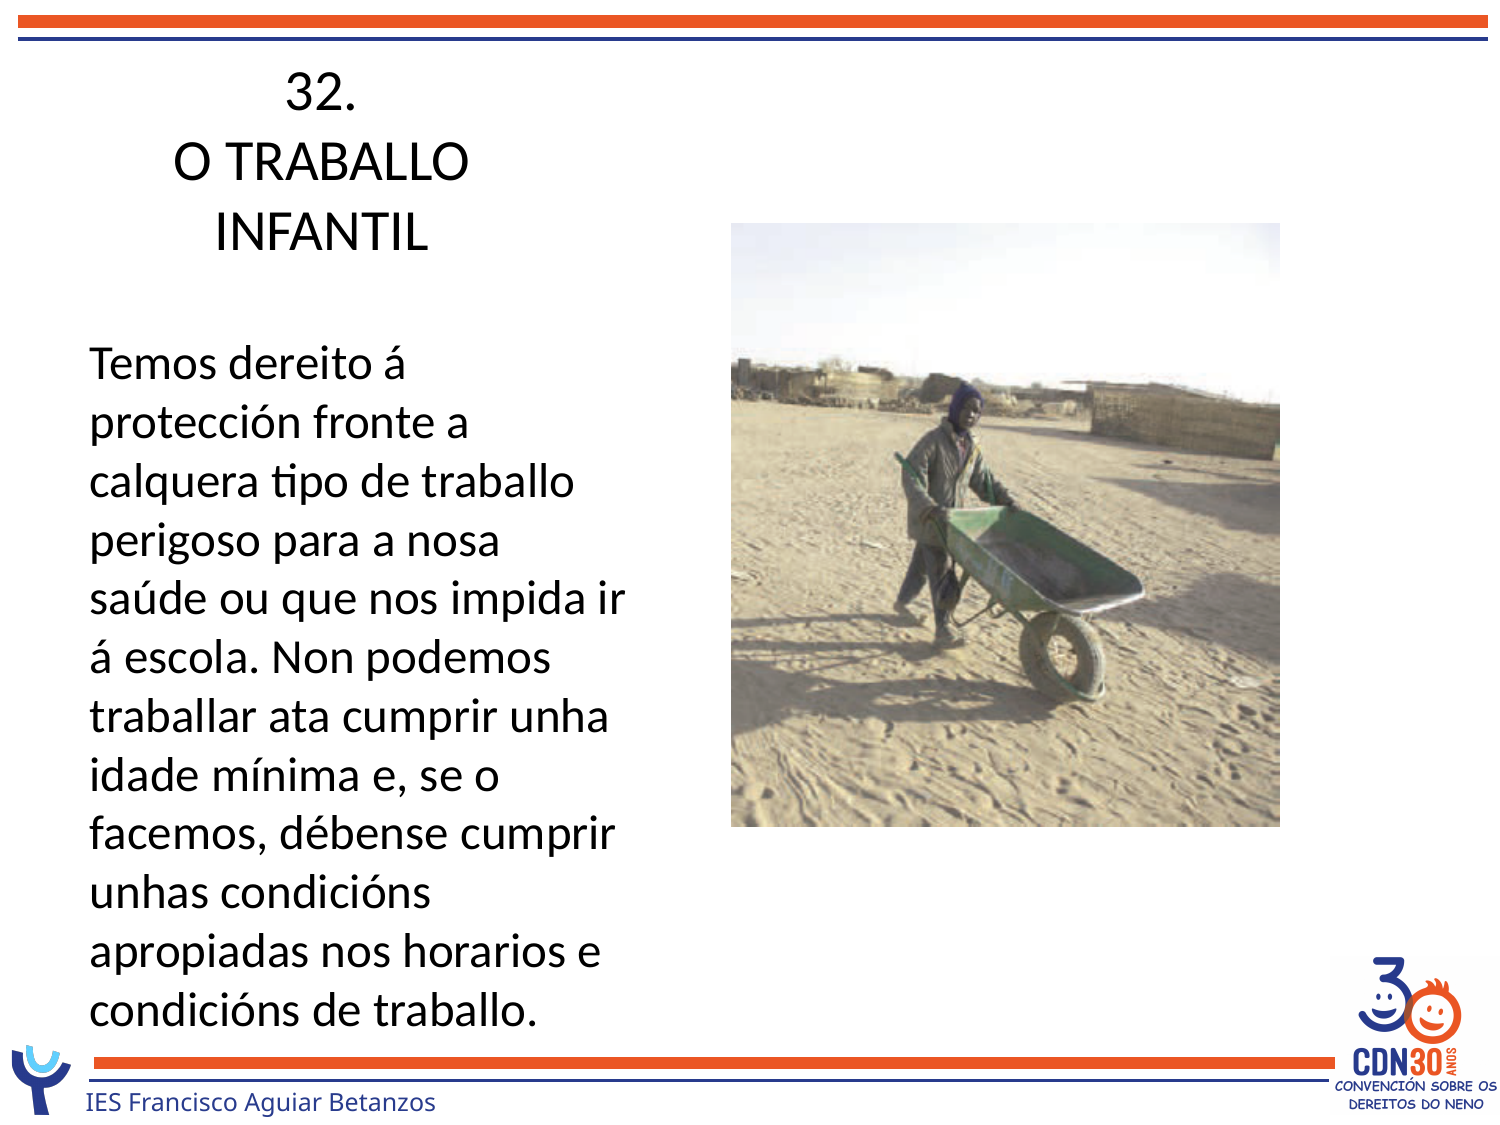

# 32. O TRABALLO INFANTIL
Temos dereito á protección fronte a calquera tipo de traballo perigoso para a nosa saúde ou que nos impida ir á escola. Non podemos traballar ata cumprir unha idade mínima e, se o facemos, débense cumprir unhas condicións apropiadas nos horarios e condicións de traballo.